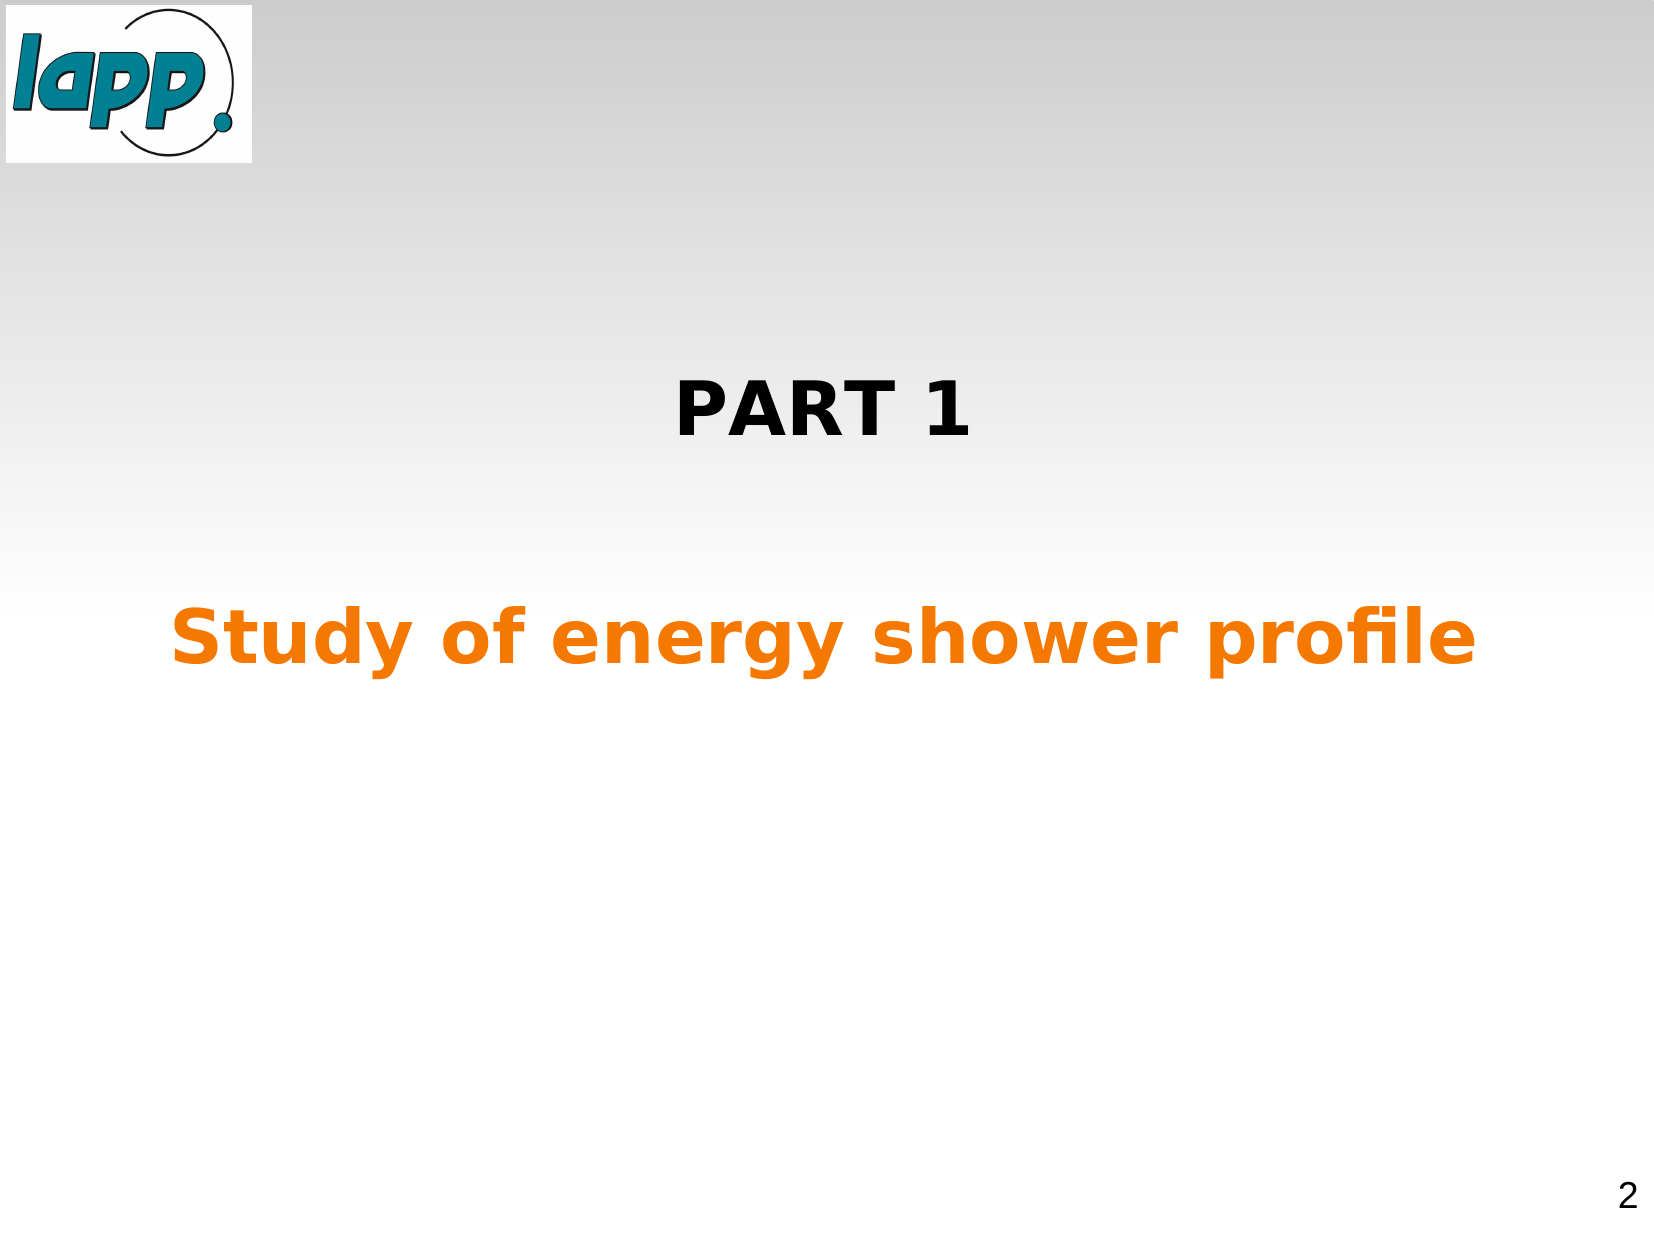

# PART 1 Study of energy shower profile